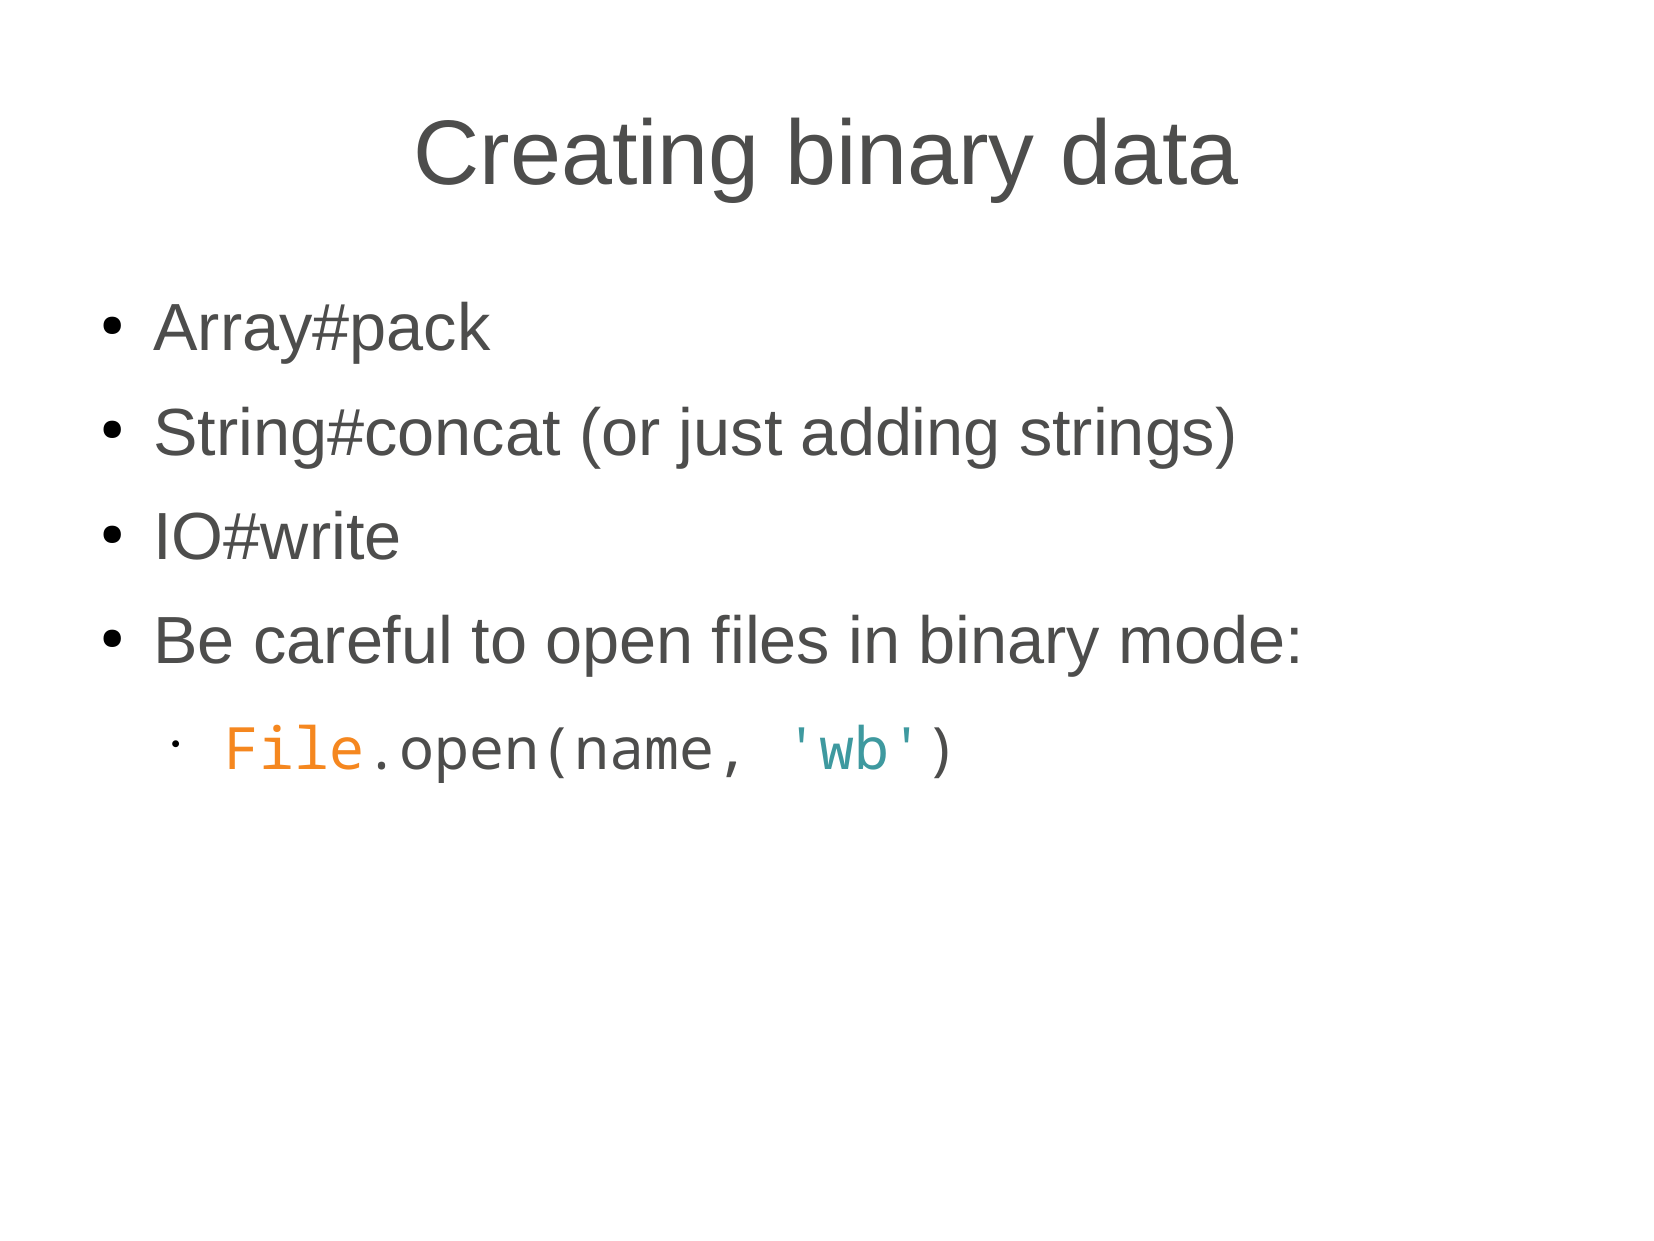

# Creating binary data
Array#pack
String#concat (or just adding strings)
IO#write
Be careful to open files in binary mode:
File.open(name, 'wb')